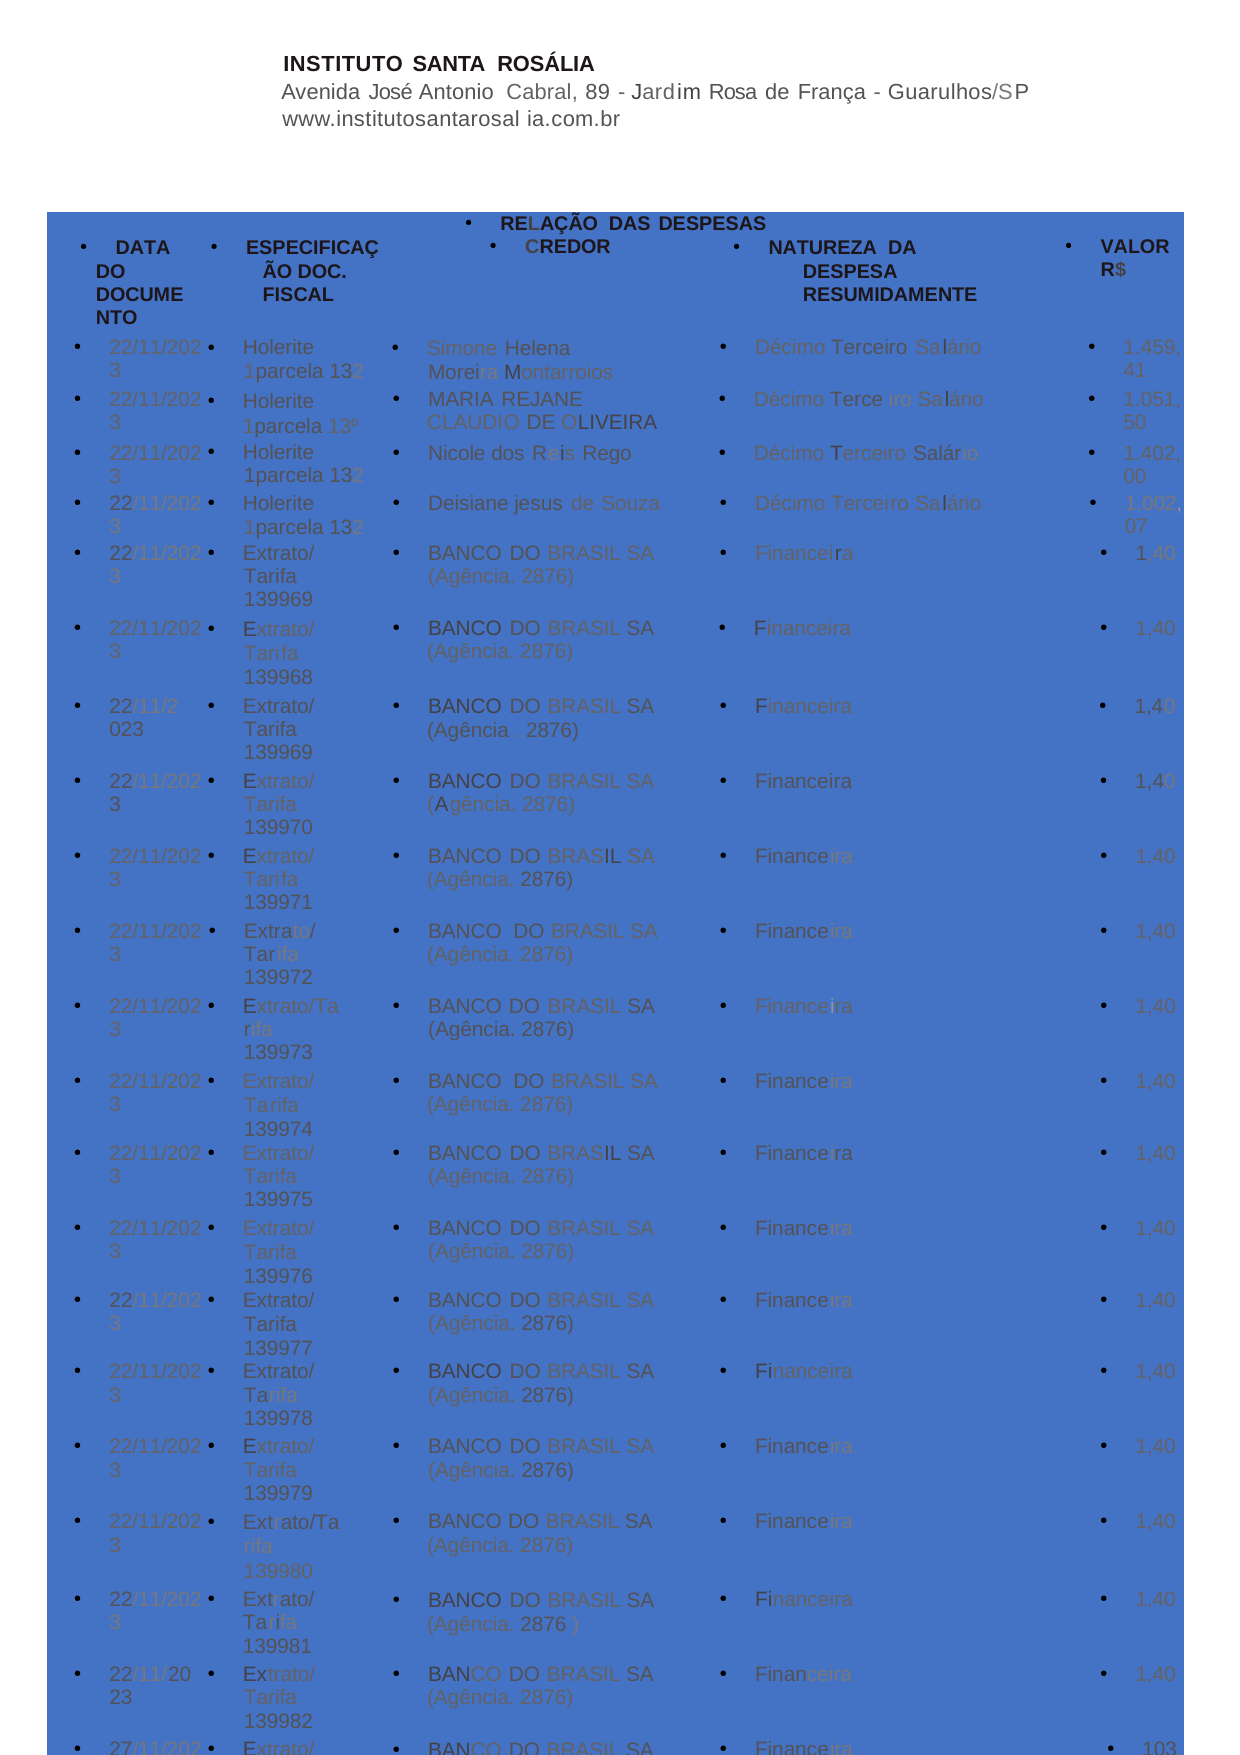

INSTITUTO SANTA ROSÁLIA
Avenida José Antonio Cabral, 89 - Jardim Rosa de França - Guarulhos/SP www.institutosantarosal ia.com.br
| RELAÇÃO DAS DESPESAS | | | | |
| --- | --- | --- | --- | --- |
| DATA DO DOCUMENTO | ESPECIFICAÇÃO DOC. FISCAL | CREDOR | NATUREZA DA DESPESA RESUMIDAMENTE | VALOR R$ |
| 22/11/2023 | Holerite 1parcela 132 | Simone Helena Moreira Montarroios | Décimo Terceiro Salário | 1.459,41 |
| 22/11/2023 | Holerite 1parcela 13º | MARIA REJANE CLAUDIO DE OLIVEIRA | Décimo Terce iro Salário | 1.051,50 |
| 22/11/2023 | Holerite 1parcela 132 | Nicole dos Reis Rego | Décimo Terceiro Salário | 1.402,00 |
| 22/11/2023 | Holerite 1parcela 132 | Deisiane jesus de Souza | Décimo Terceiro Salário | 1.002,07 |
| 22/11/2023 | Extrato/Tarifa 139969 | BANCO DO BRASIL SA (Agência. 2876) | Financeira | 1,40 |
| 22/11/2023 | Extrato/Tarifa 139968 | BANCO DO BRASIL SA (Agência. 2876) | Financeira | 1,40 |
| 22/11/2 023 | Extrato/Tarifa 139969 | BANCO DO BRASIL SA (Agência . 2876) | Financeira | 1,40 |
| 22/11/202 3 | Extrato/Tarifa 139970 | BANCO DO BRASIL SA (Agência. 2876) | Financeira | 1,40 |
| 22/11/2023 | Extrato/Tarifa 139971 | BANCO DO BRASIL SA (Agência. 2876) | Financeira | 1,40 |
| 22/11/2023 | Extrato/Tarifa 139972 | BANCO DO BRASIL SA (Agência. 2876) | Financeira | 1,40 |
| 22/11/2023 | Extrato/Ta rifa 139973 | BANCO DO BRASIL SA (Agência. 2876) | Financeira | 1,40 |
| 22/11/2023 | Extrato/Tarifa 139974 | BANCO DO BRASIL SA (Agência. 2876) | Financeira | 1,40 |
| 22/11/2023 | Extrato/Tarifa 139975 | BANCO DO BRASIL SA (Agência. 2876) | Financeira | 1,40 |
| 22/11/2023 | Extrato/Tarifa 139976 | BANCO DO BRASIL SA (Agência. 2876) | Financeira | 1,40 |
| 22/11/2023 | Extrato/Tarifa 139977 | BANCO DO BRASIL SA (Agência. 2876) | Financeira | 1,40 |
| 22/11/2023 | Extrato/Tarifa 139978 | BANCO DO BRASIL SA (Agência. 2876) | Financeira | 1,40 |
| 22/11/2023 | Extrato/Tarifa 139979 | BANCO DO BRASIL SA (Agência. 2876) | Financeira | 1,40 |
| 22/11/2023 | Extrato/Ta rifa 139980 | BANCO DO BRASIL SA (Agência. 2876) | Financeira | 1,40 |
| 22/11/2023 | Extrato/Tarifa 139981 | BANCO DO BRASIL SA (Agência. 2876 ) | Financeira | 1,40 |
| 22/11/2023 | Extrato/Tarifa 139982 | BANCO DO BRASIL SA (Agência. 2876) | Financeira | 1,40 |
| 27/11/2023 | Extrato/Tarifa novembro/2023 | BANCO DO BRASIL SA (Agência. 2876) | Financeira | 103,00 |
| 27/11/2023 | Fatura novembro/2023 | EDP SAO PAULO DISTRIBUICAO DE ENERGIA S.A. | Energia Elétrica | 1.901,47 |